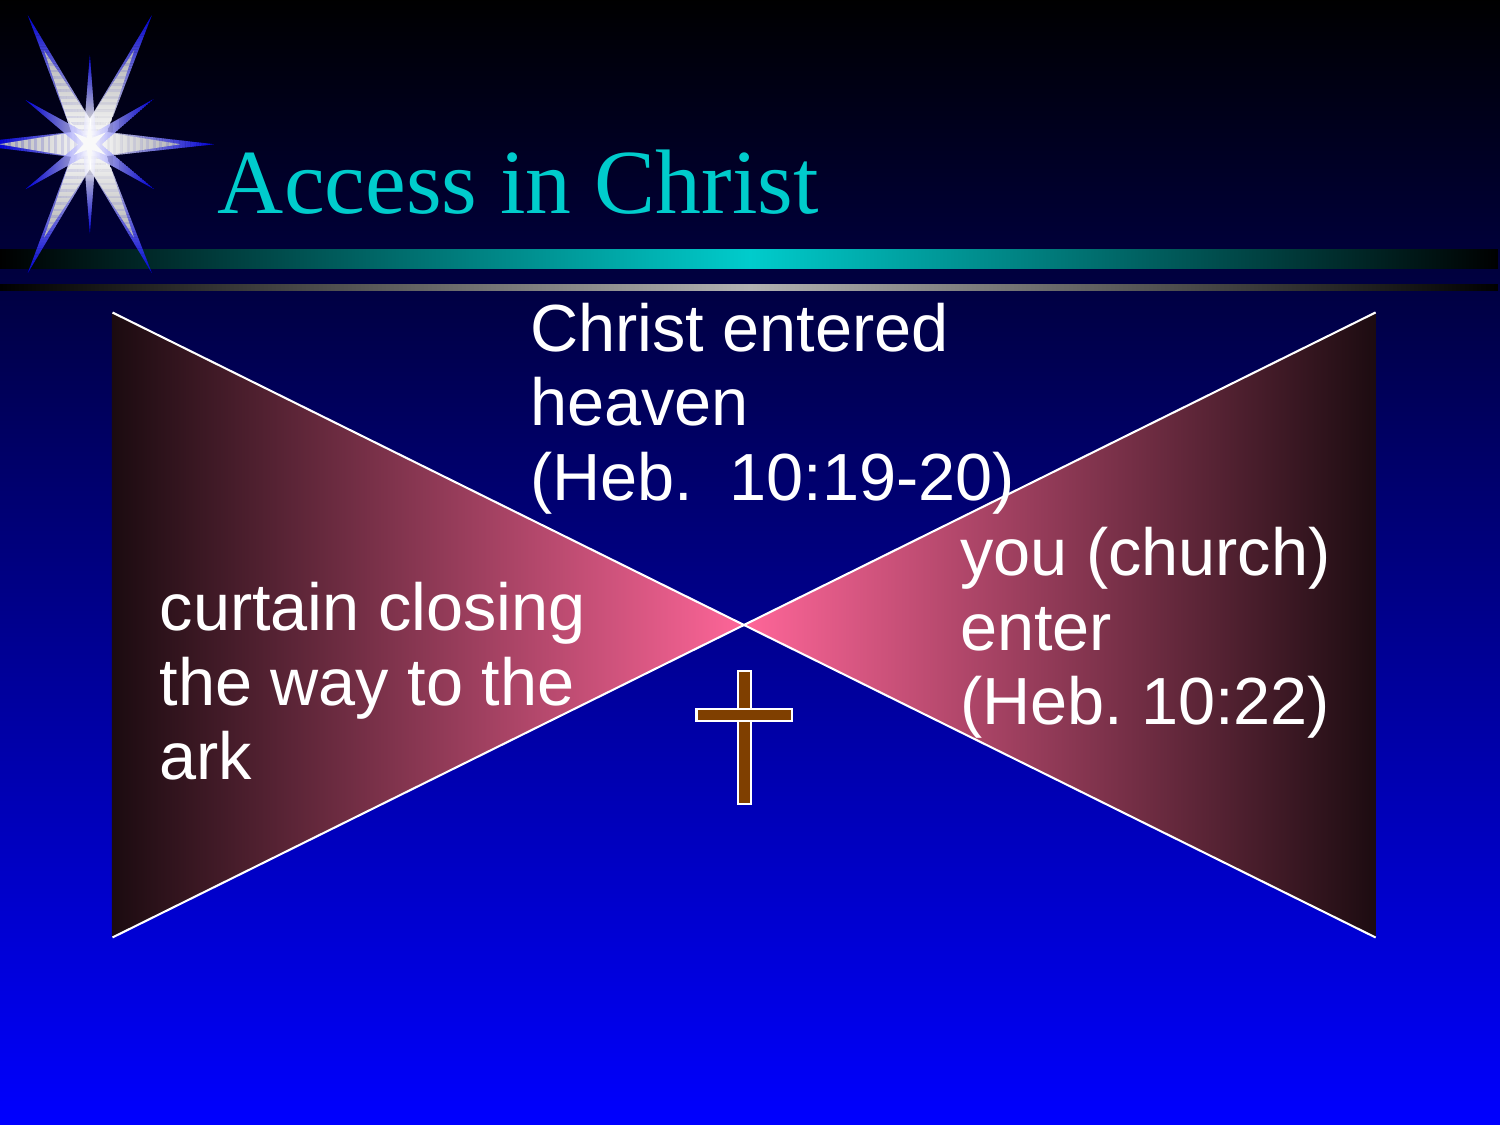

# Access in Christ
Christ entered heaven
(Heb. 10:19-20)
you (church) enter
(Heb. 10:22)
curtain closing the way to the ark